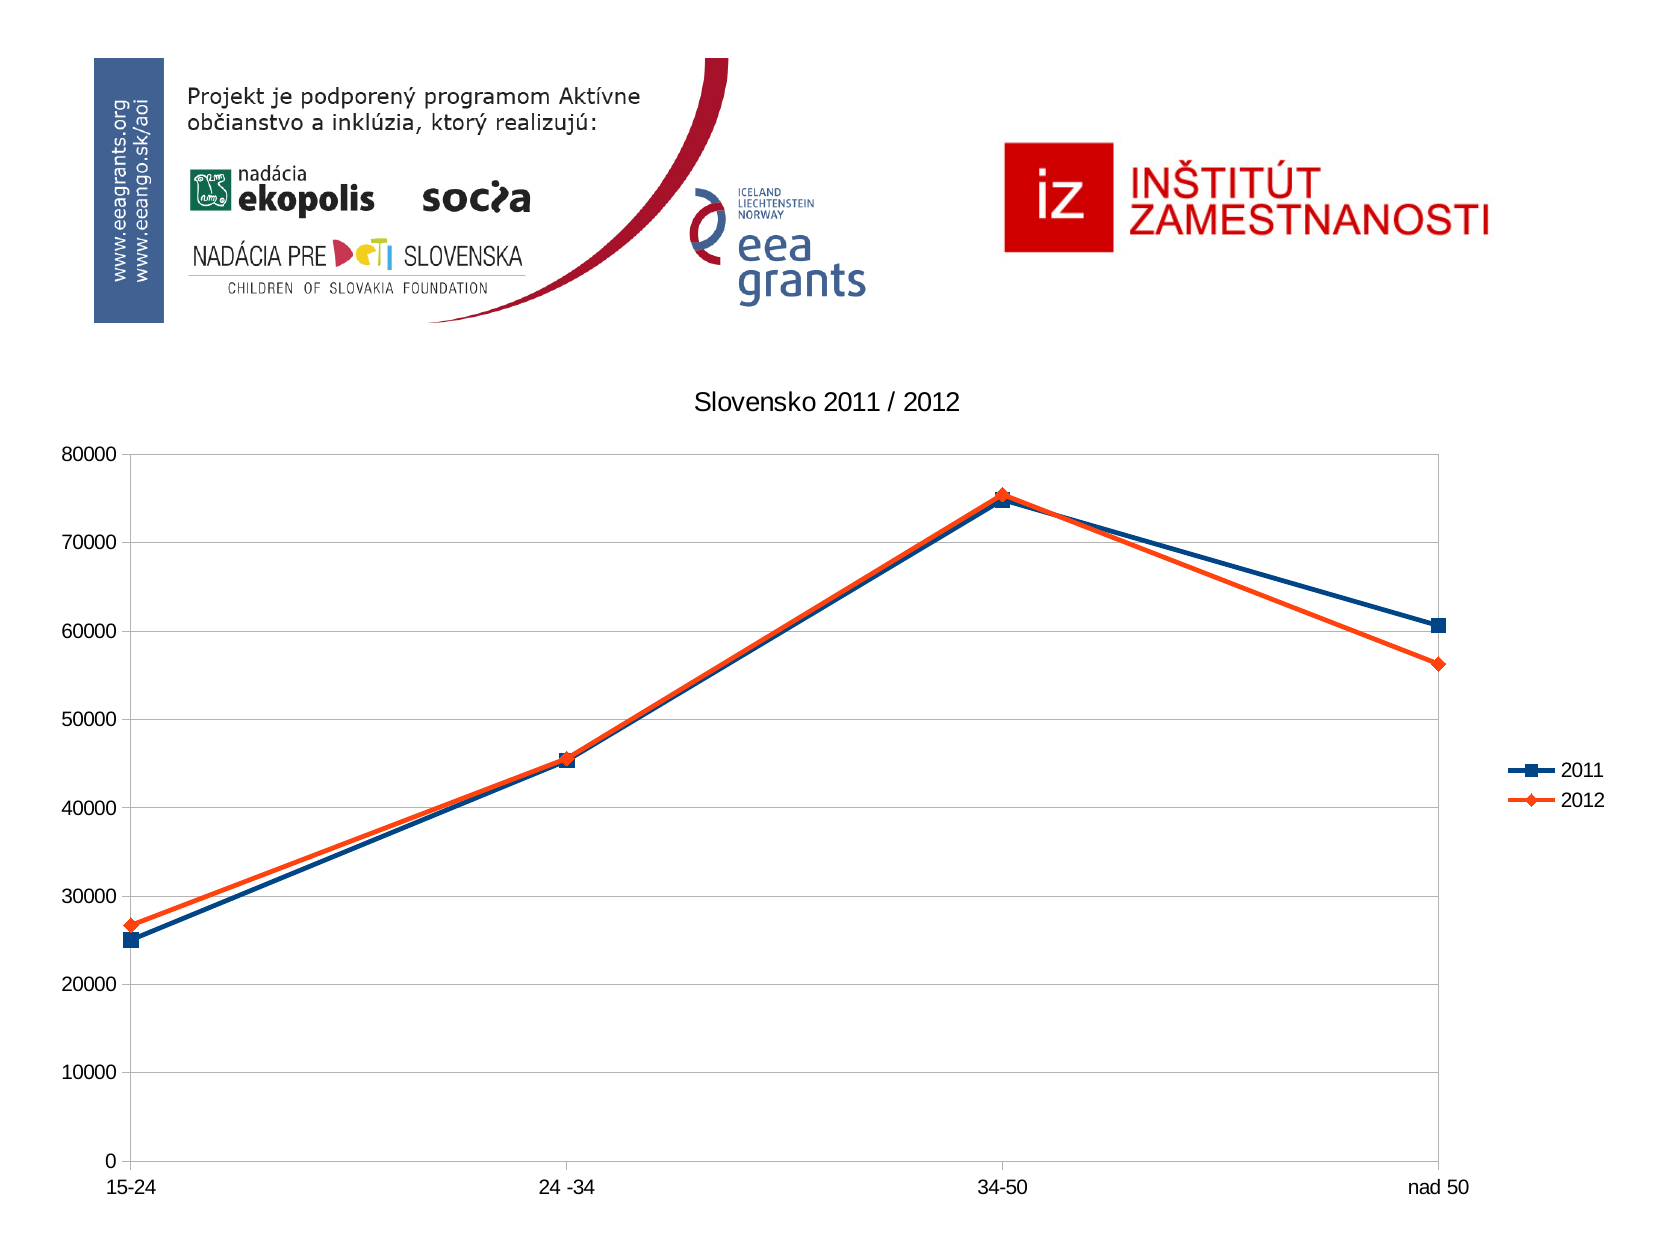

### Chart: Slovensko 2011 / 2012
| Category | 2011 | 2012 |
|---|---|---|
| 15-24 | 25032.0 | 26689.0 |
| 24 -34 | 45347.0 | 45572.0 |
| 34-50 | 74874.0 | 75467.0 |
| nad 50 | 60633.0 | 56294.0 |